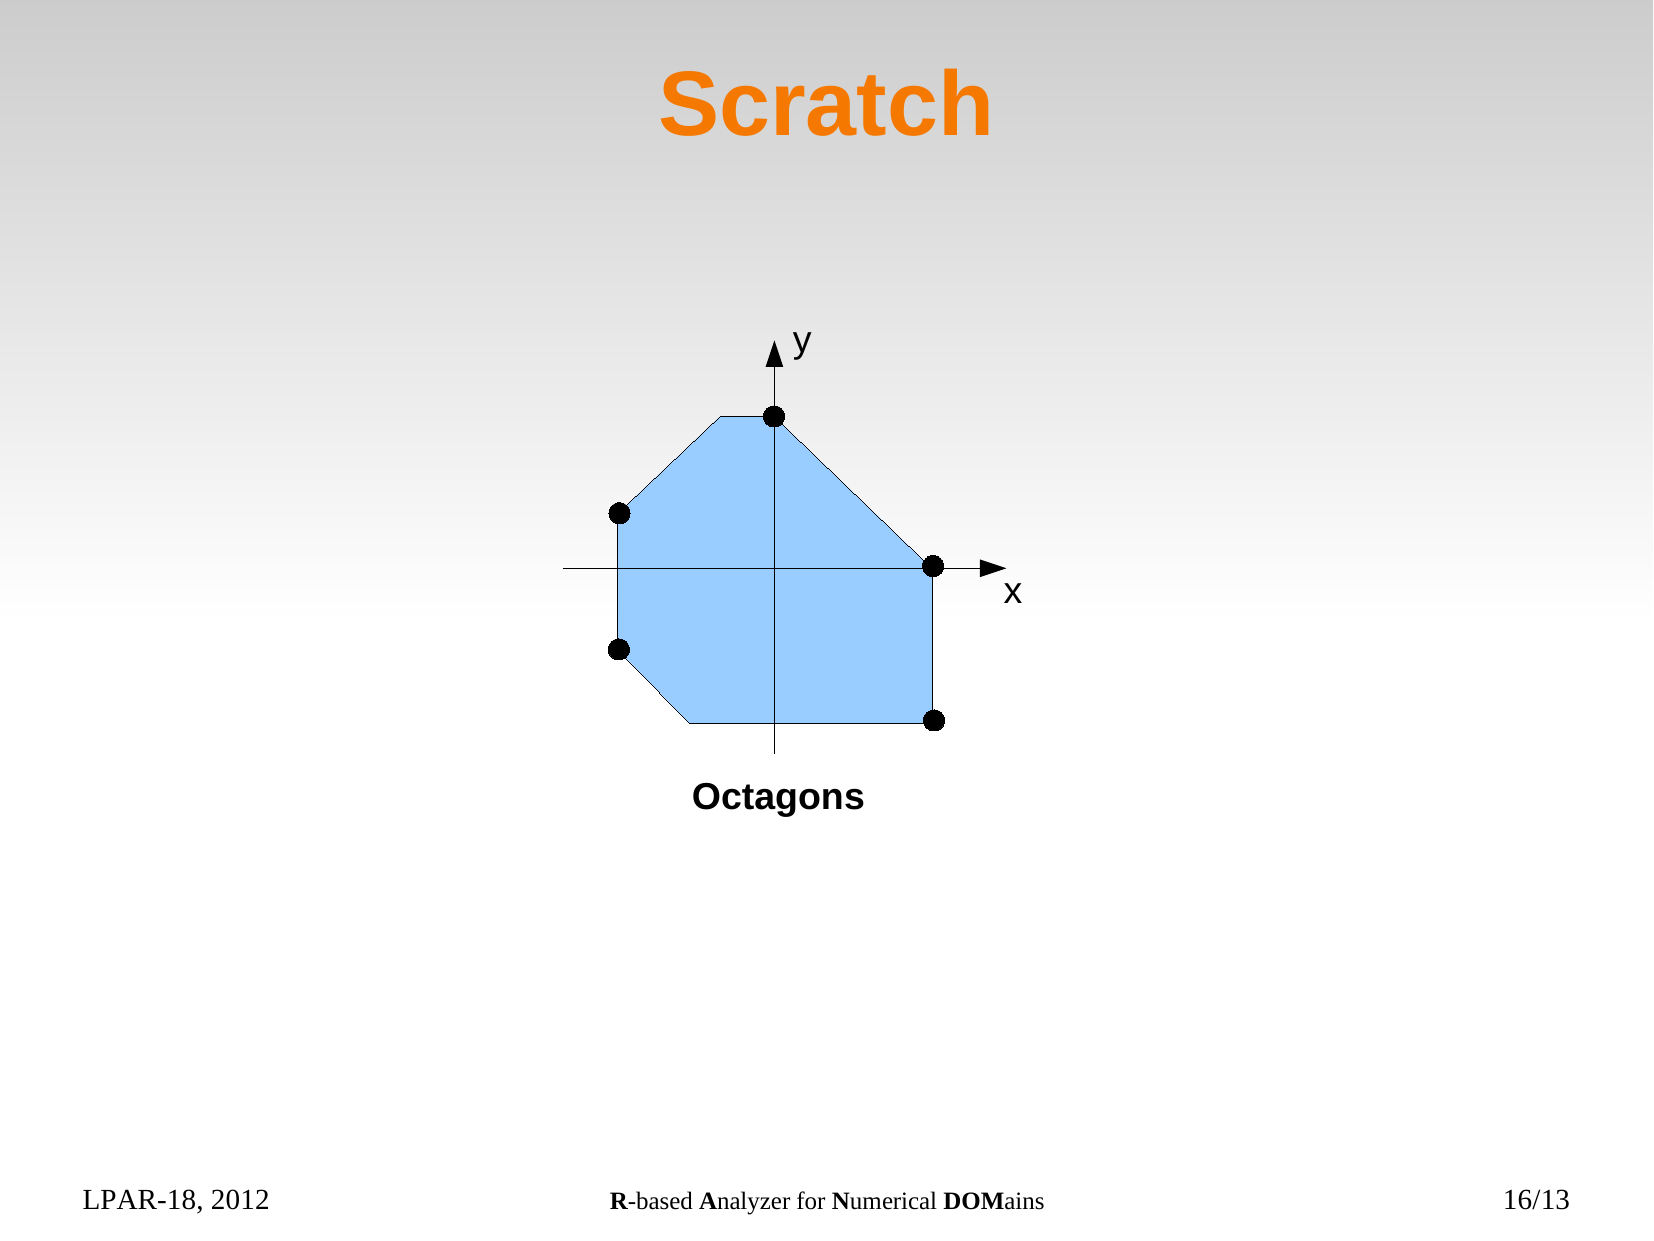

# Scratch
y
x
Octagons
LPAR-18, 2012
16